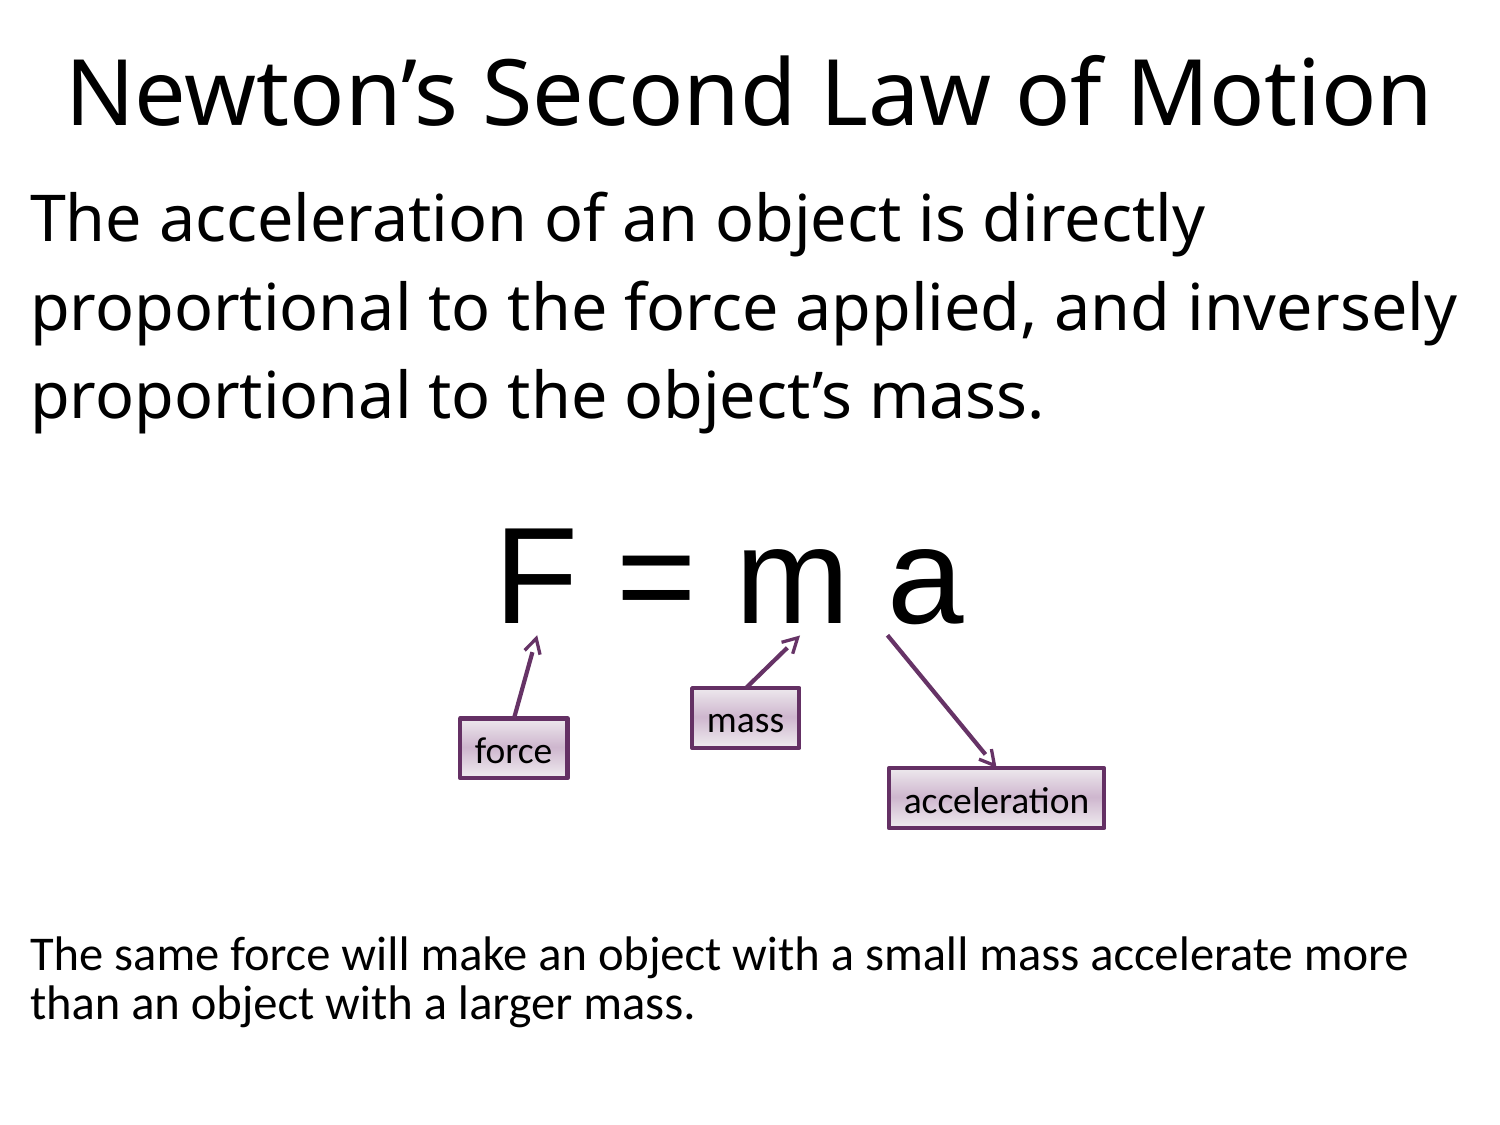

# Newton’s Second Law of Motion
The acceleration of an object is directly proportional to the force applied, and inversely proportional to the object’s mass.
The same force will make an object with a small mass accelerate more than an object with a larger mass.
F = m a
mass
force
acceleration